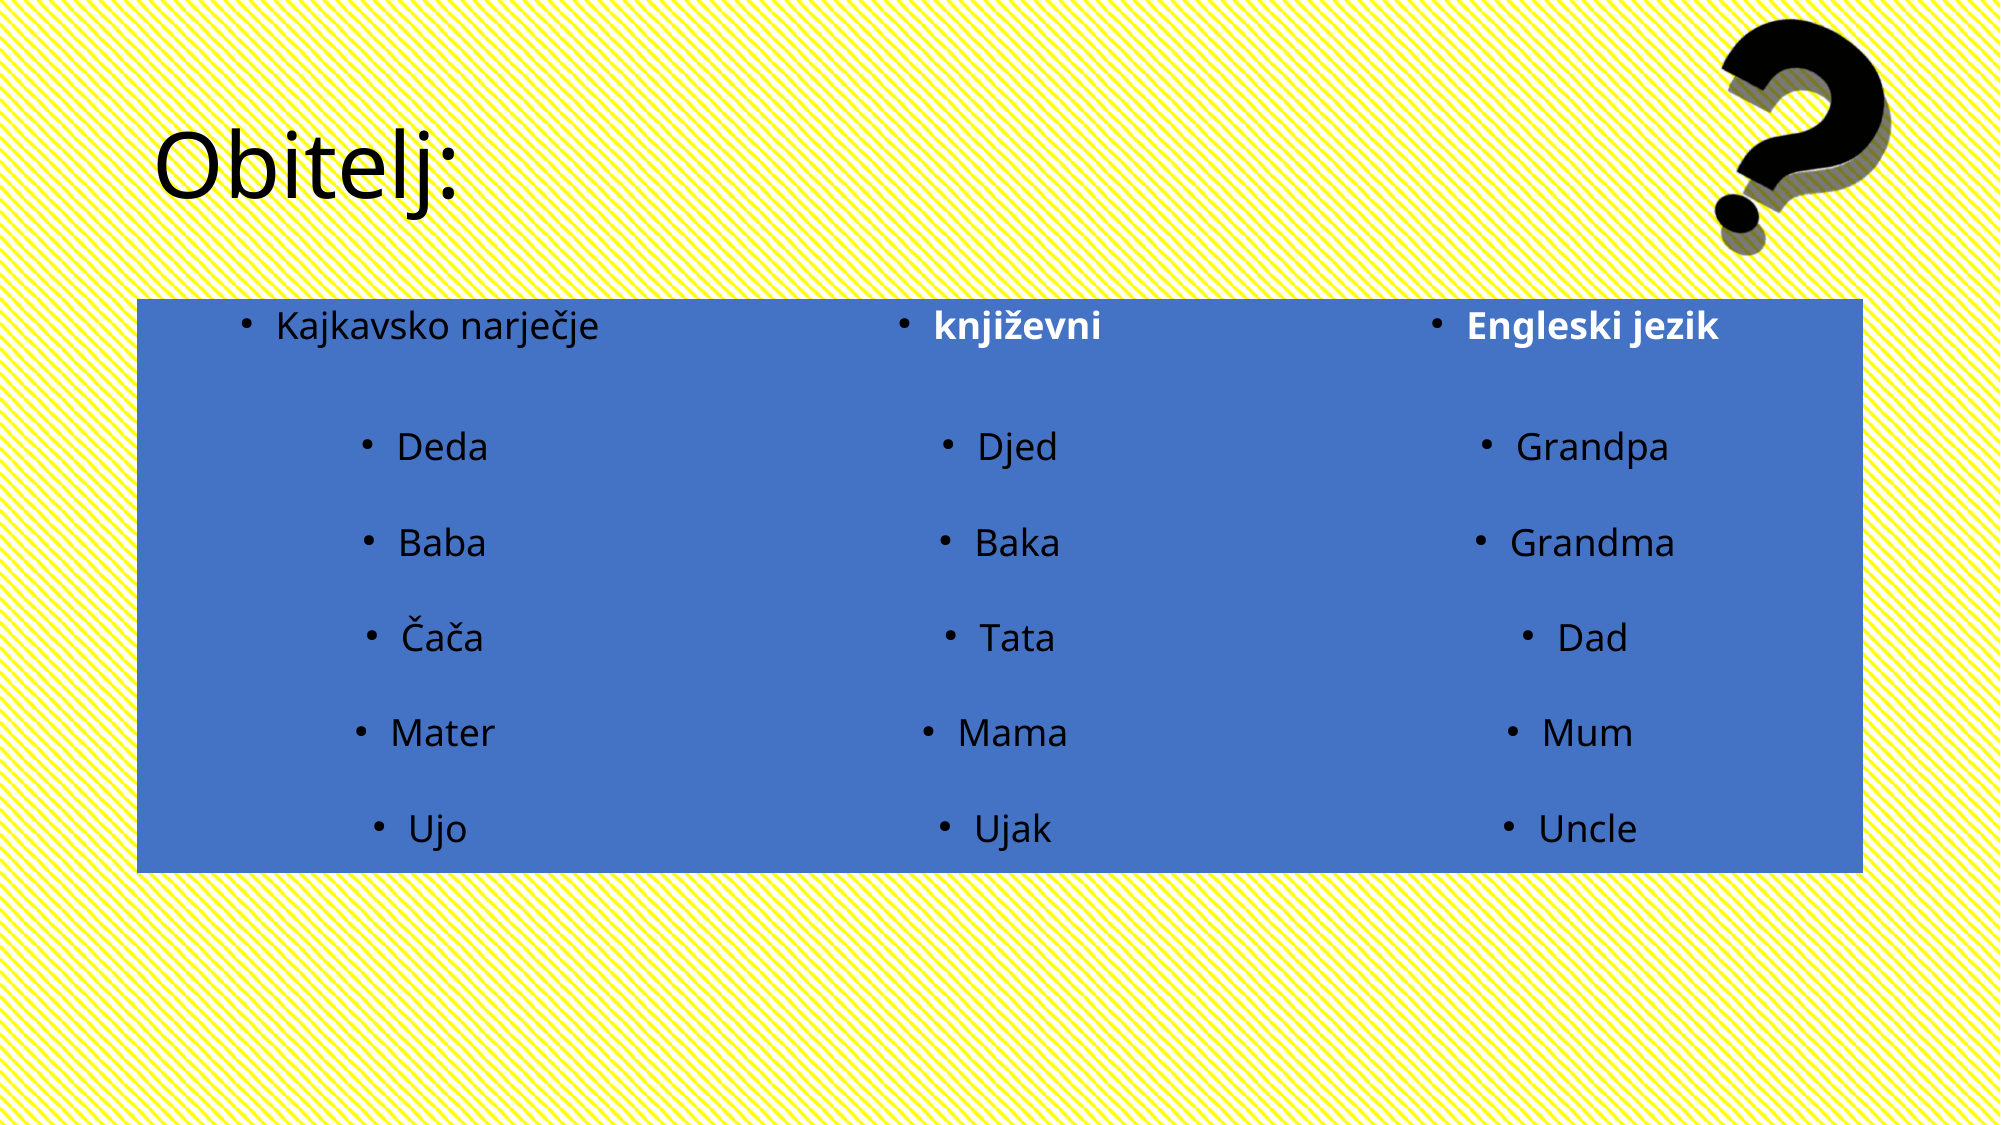

# Obitelj:
| Kajkavsko narječje | književni | Engleski jezik |
| --- | --- | --- |
| Deda | Djed | Grandpa |
| Baba | Baka | Grandma |
| Čača | Tata | Dad |
| Mater | Mama | Mum |
| Ujo | Ujak | Uncle |